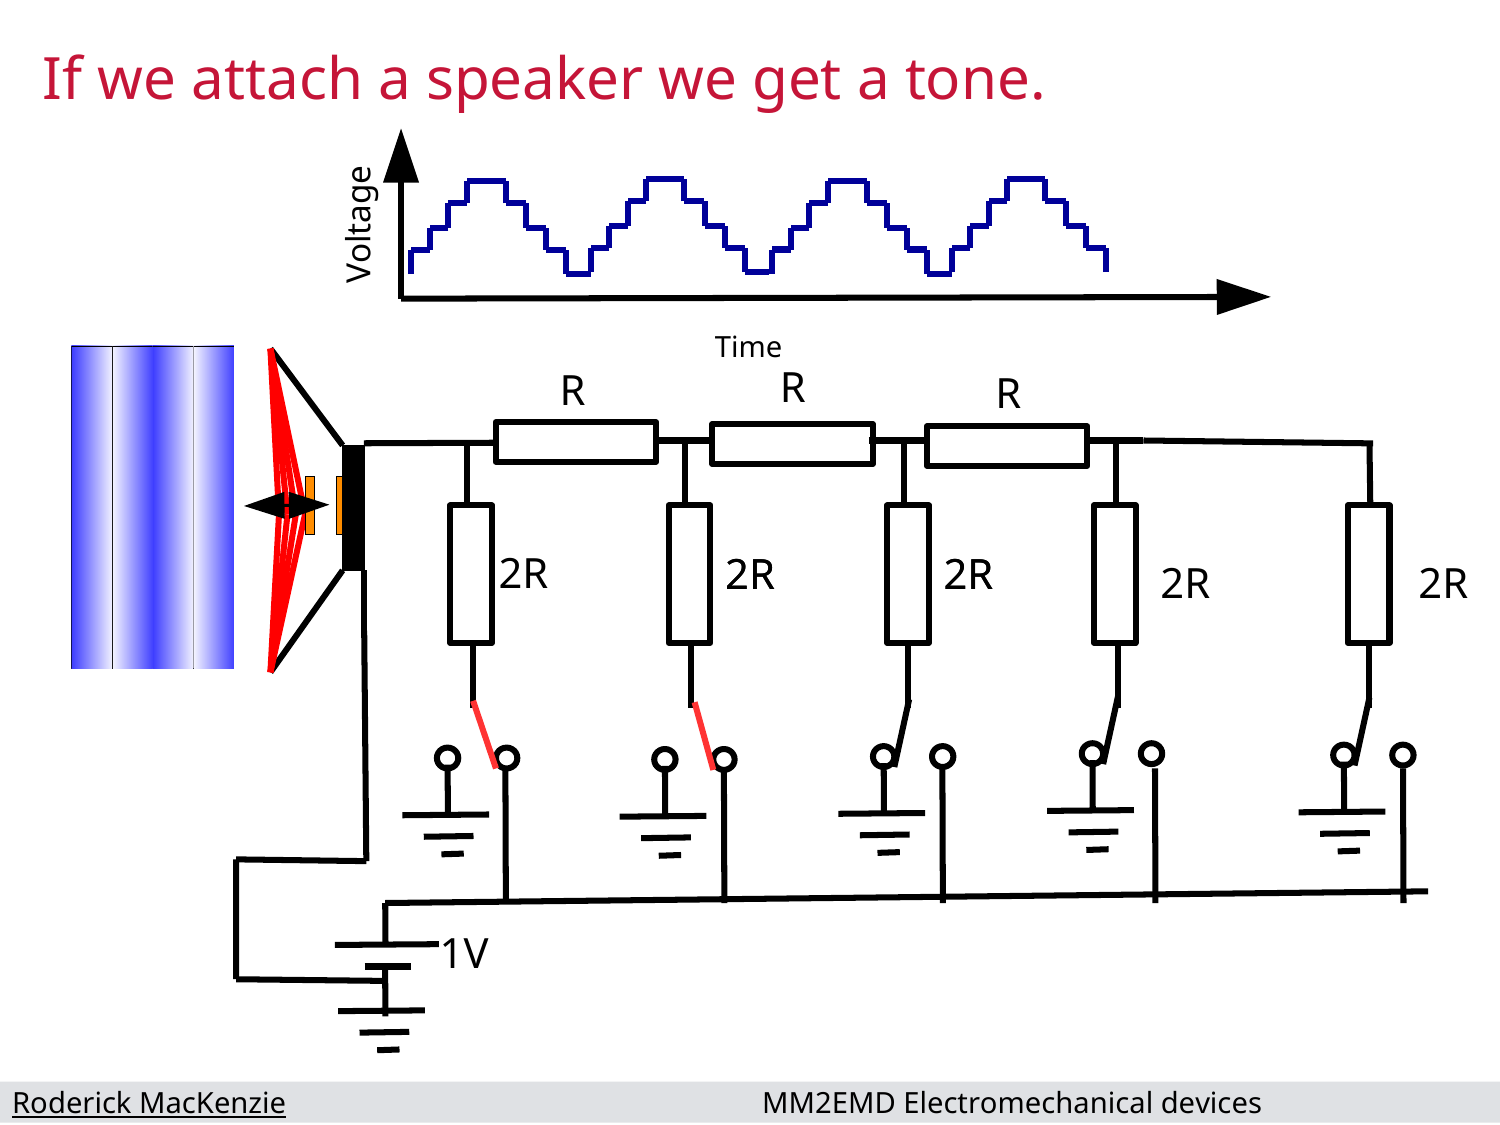

# If we attach a speaker we get a tone.
Voltage
Time
R
R
R
2R
2R
2R
2R
2R
2R
2R
1V